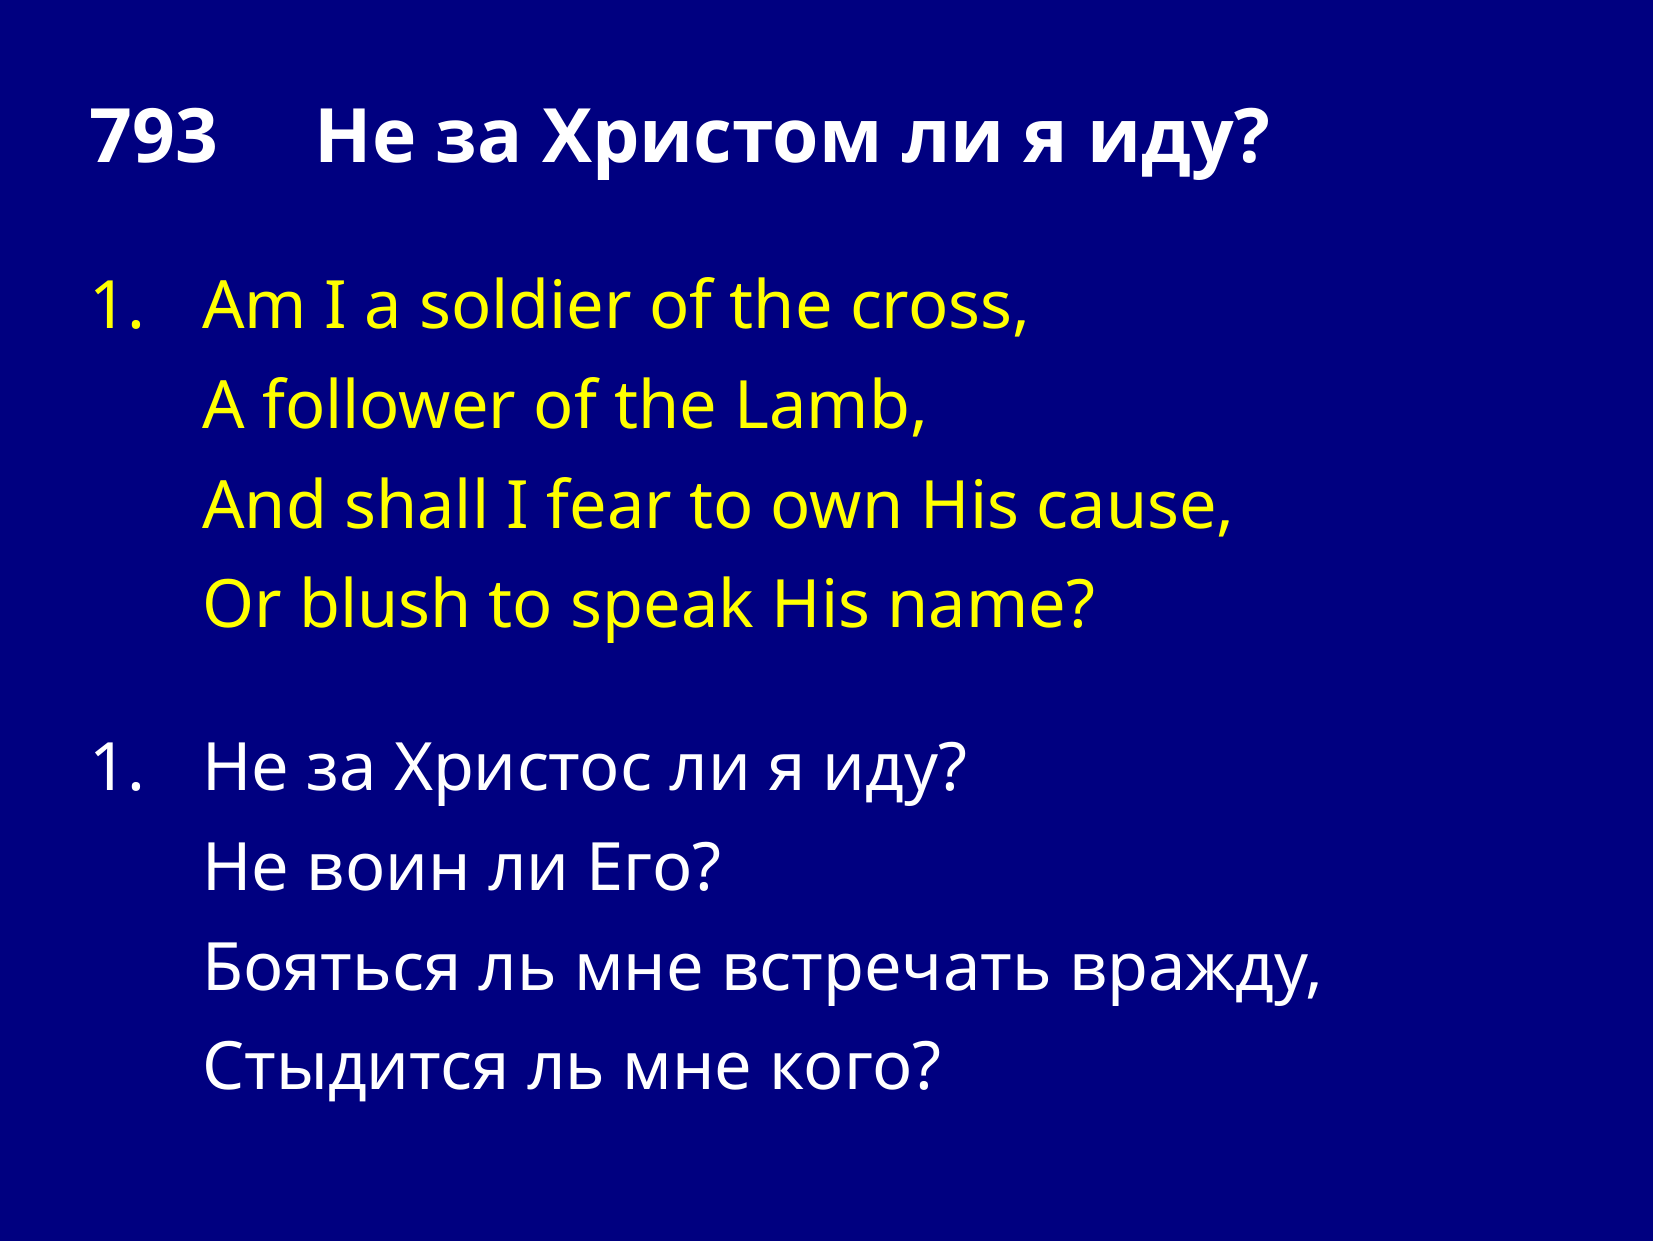

793	Не за Христом ли я иду?
1.	Am I a soldier of the cross,
	A follower of the Lamb,
	And shall I fear to own His cause,
	Or blush to speak His name?
1.	Не за Христос ли я иду?
	Не воин ли Его?
	Бояться ль мне встречать вражду,
	Стыдится ль мне кого?